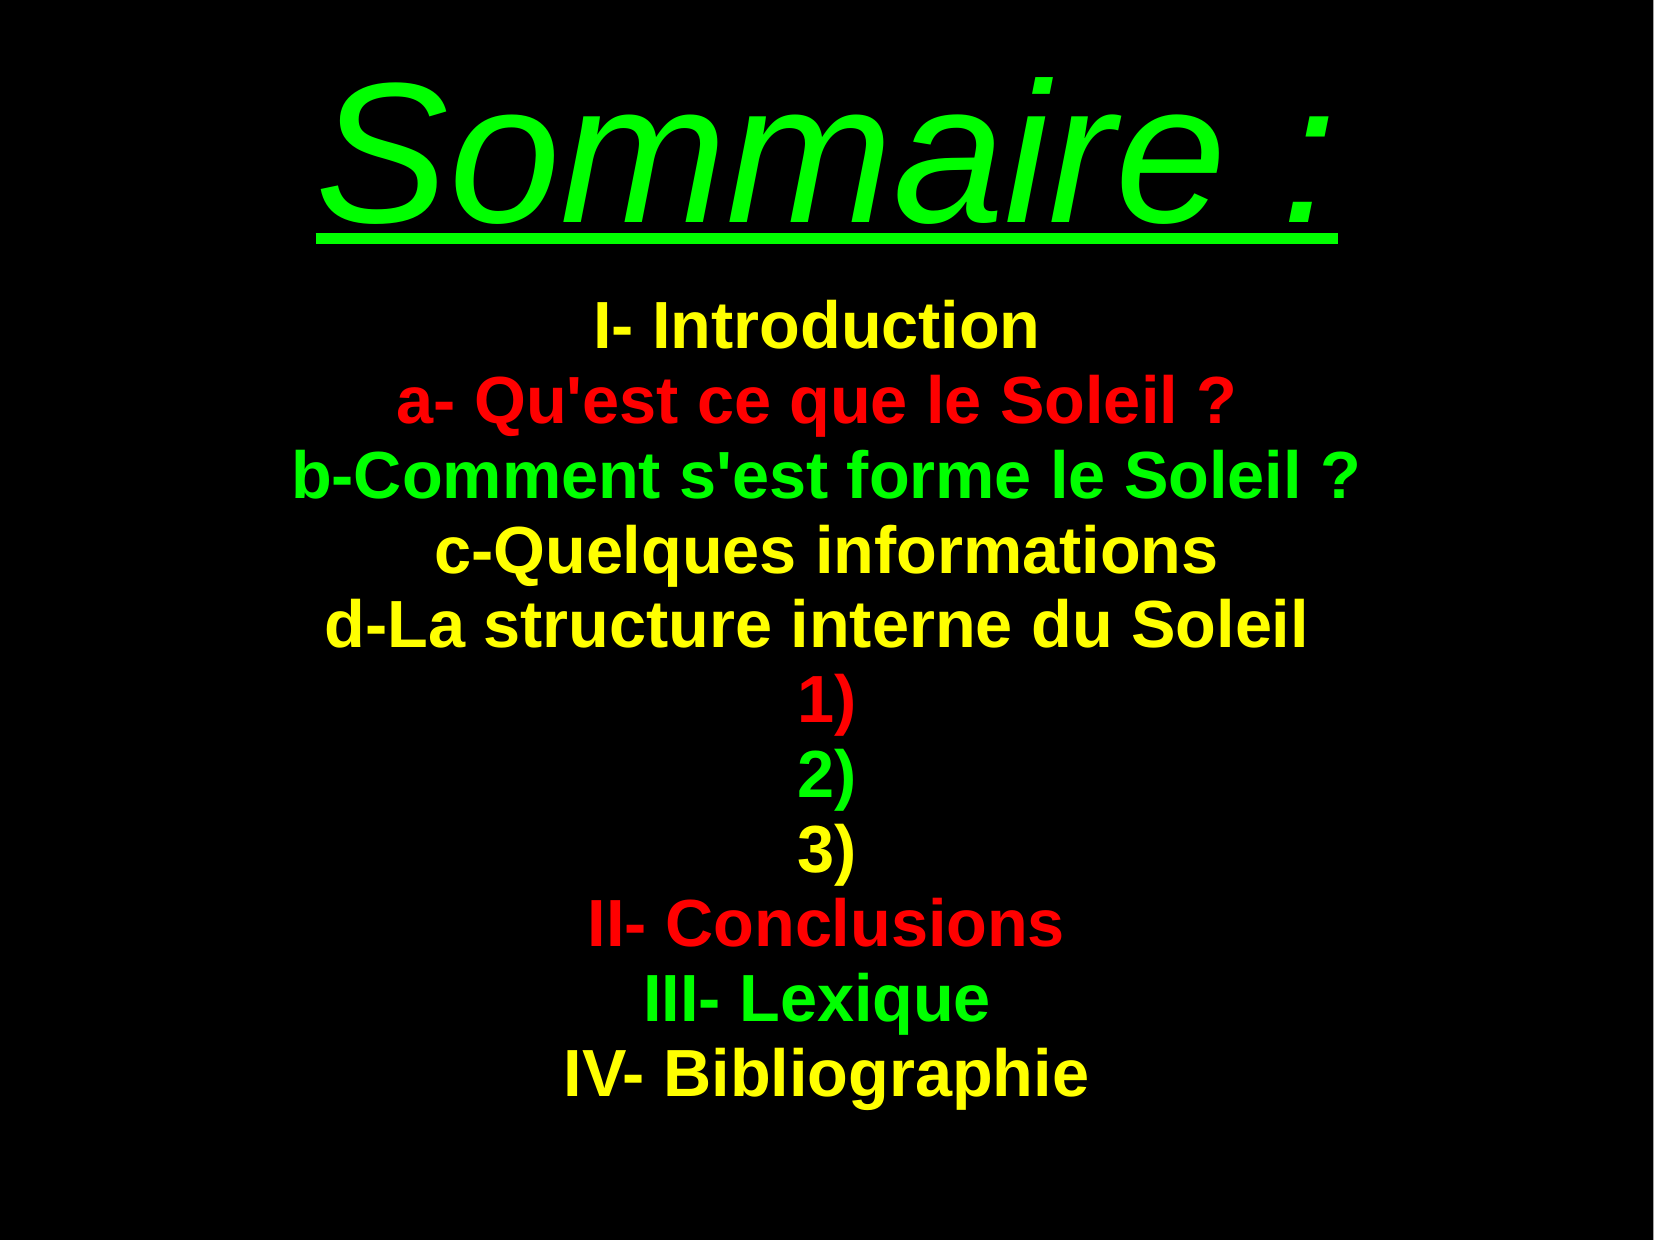

# Sommaire :
I- Introduction
a- Qu'est ce que le Soleil ?
b-Comment s'est forme le Soleil ?
c-Quelques informations
d-La structure interne du Soleil
1)
2)
3)
II- Conclusions
III- Lexique
IV- Bibliographie